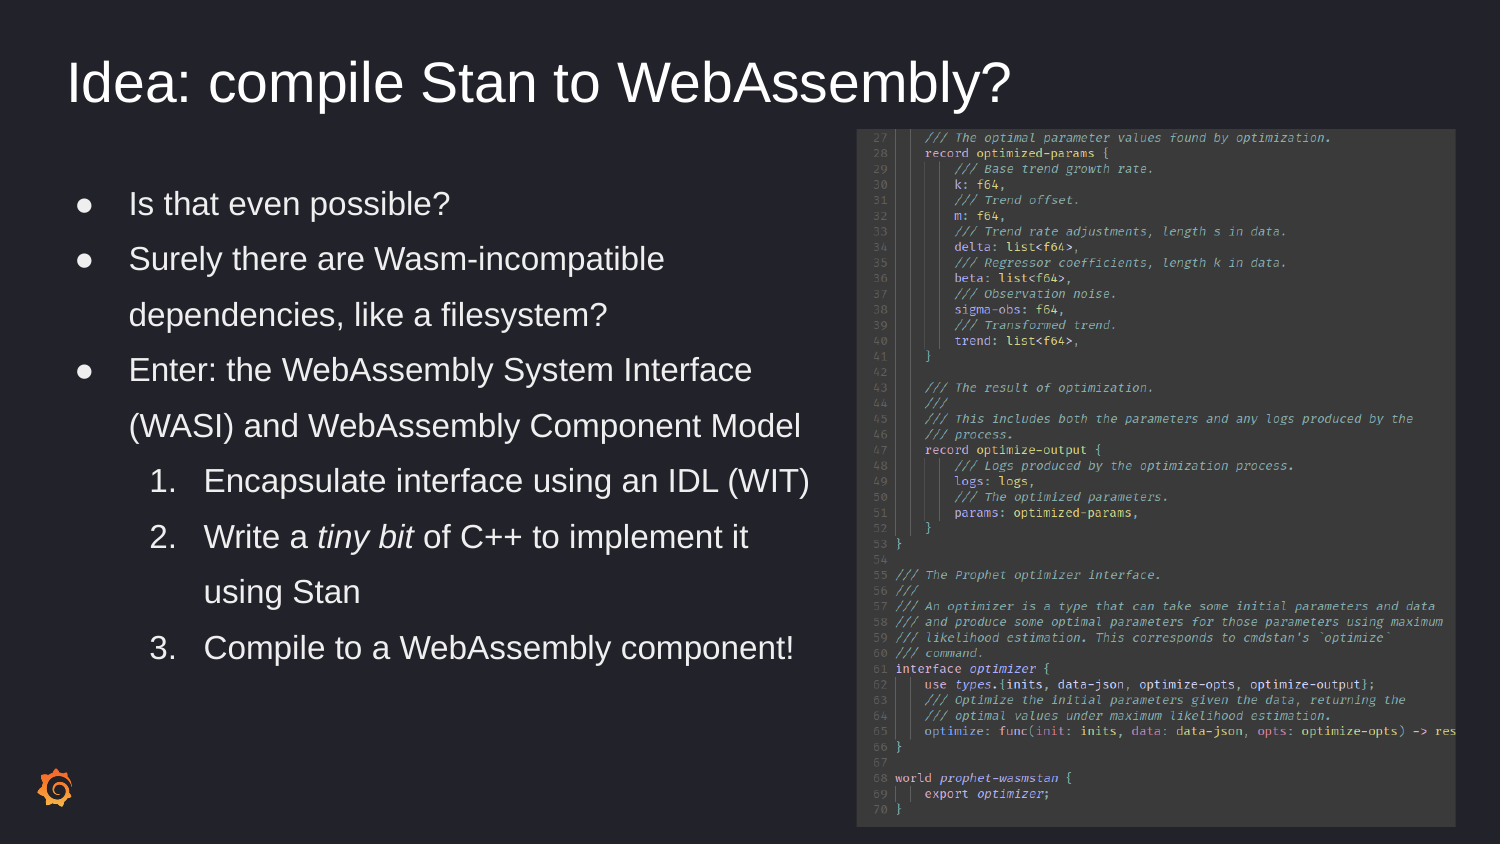

# Idea: compile Stan to WebAssembly?
Is that even possible?
Surely there are Wasm-incompatible dependencies, like a filesystem?
Enter: the WebAssembly System Interface (WASI) and WebAssembly Component Model
Encapsulate interface using an IDL (WIT)
Write a tiny bit of C++ to implement it using Stan
Compile to a WebAssembly component!